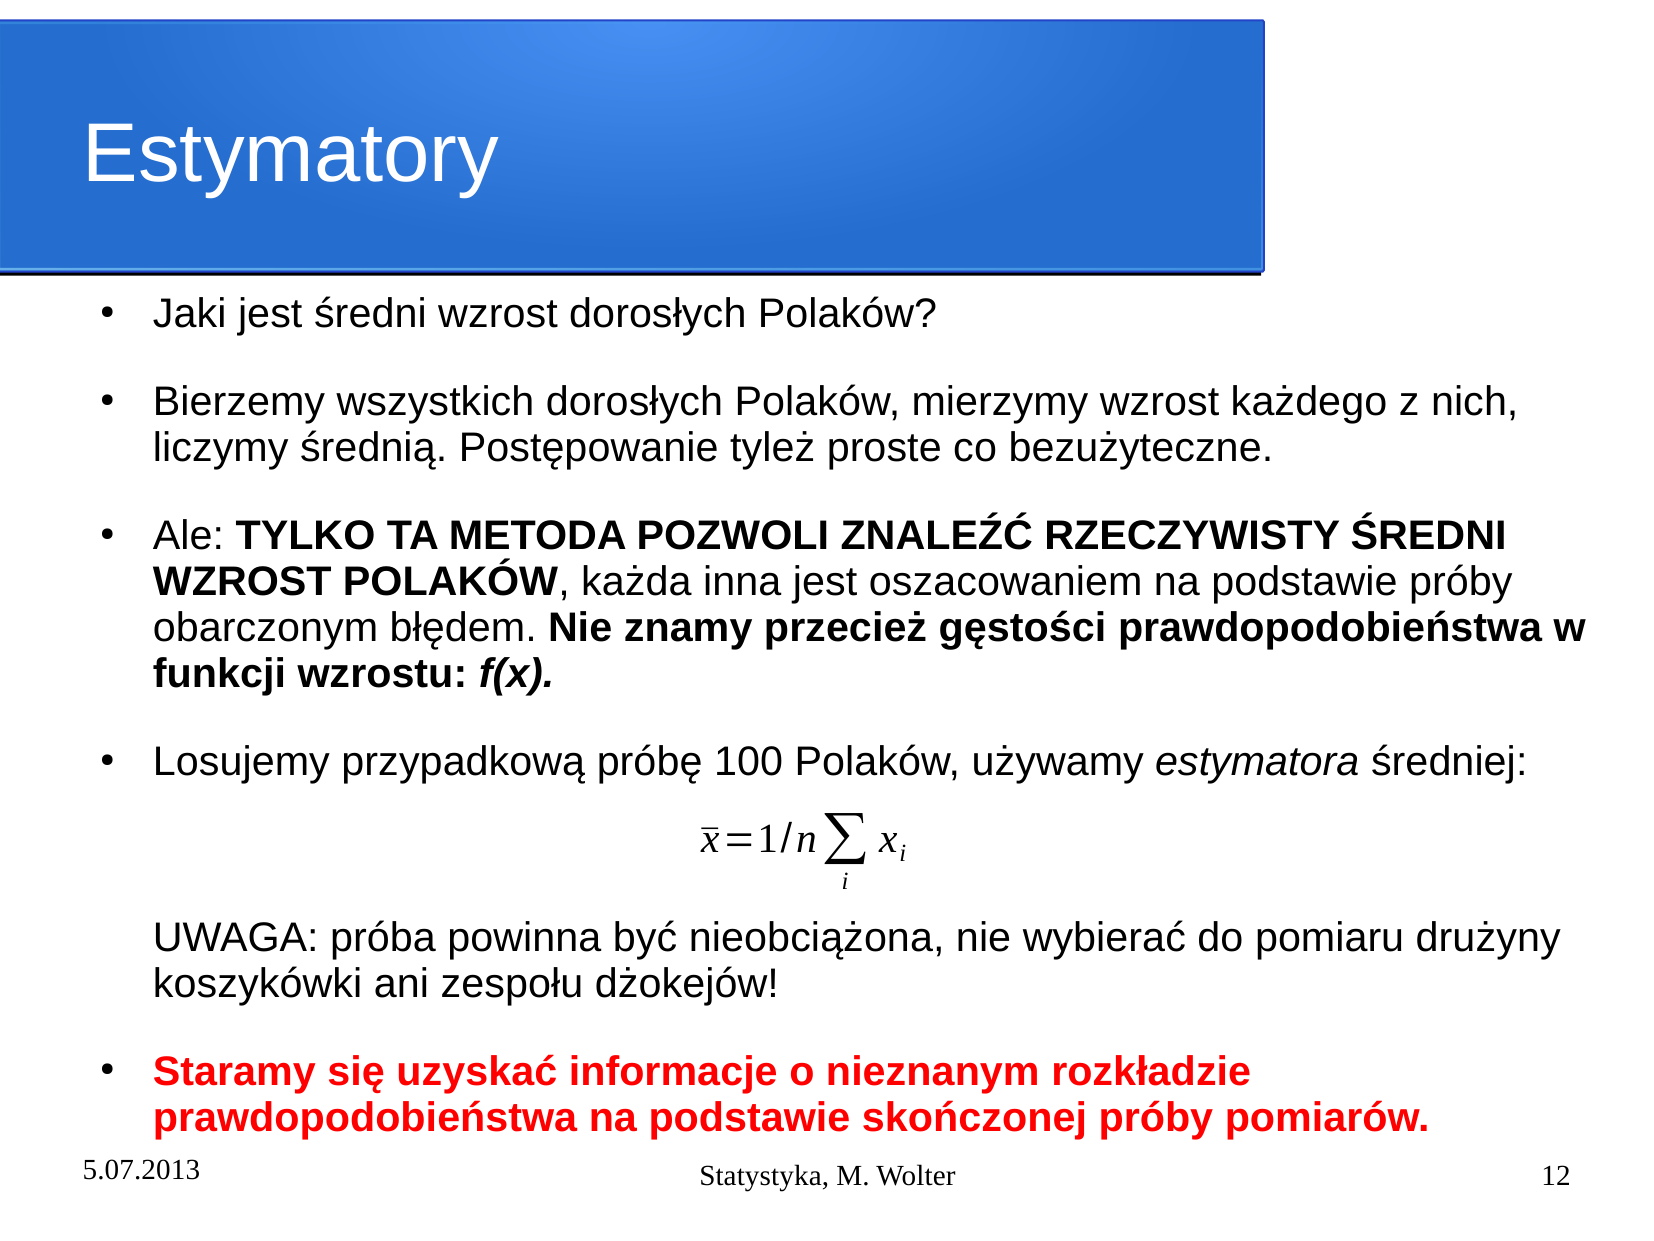

# Estymatory
Jaki jest średni wzrost dorosłych Polaków?
Bierzemy wszystkich dorosłych Polaków, mierzymy wzrost każdego z nich, liczymy średnią. Postępowanie tyleż proste co bezużyteczne.
Ale: TYLKO TA METODA POZWOLI ZNALEŹĆ RZECZYWISTY ŚREDNI WZROST POLAKÓW, każda inna jest oszacowaniem na podstawie próby obarczonym błędem. Nie znamy przecież gęstości prawdopodobieństwa w funkcji wzrostu: f(x).
Losujemy przypadkową próbę 100 Polaków, używamy estymatora średniej:
UWAGA: próba powinna być nieobciążona, nie wybierać do pomiaru drużyny koszykówki ani zespołu dżokejów!
Staramy się uzyskać informacje o nieznanym rozkładzie prawdopodobieństwa na podstawie skończonej próby pomiarów.
5.07.2013
Statystyka, M. Wolter
12